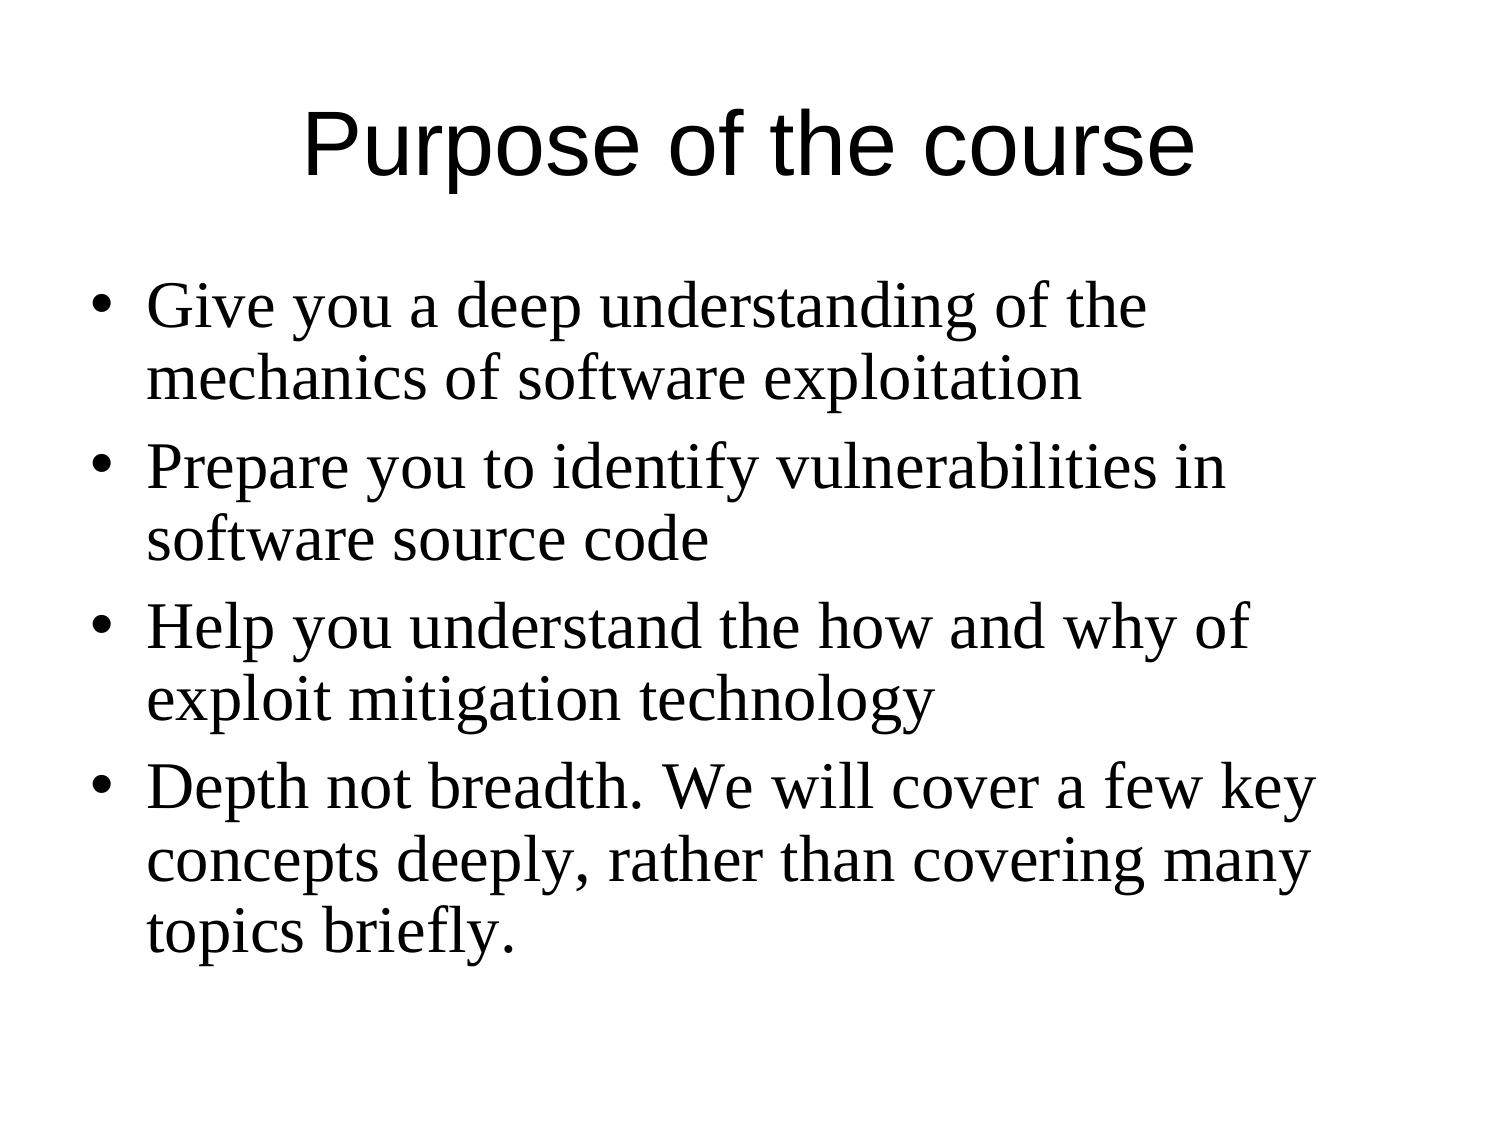

# Purpose of the course
Give you a deep understanding of the mechanics of software exploitation
Prepare you to identify vulnerabilities in software source code
Help you understand the how and why of exploit mitigation technology
Depth not breadth. We will cover a few key concepts deeply, rather than covering many topics briefly.